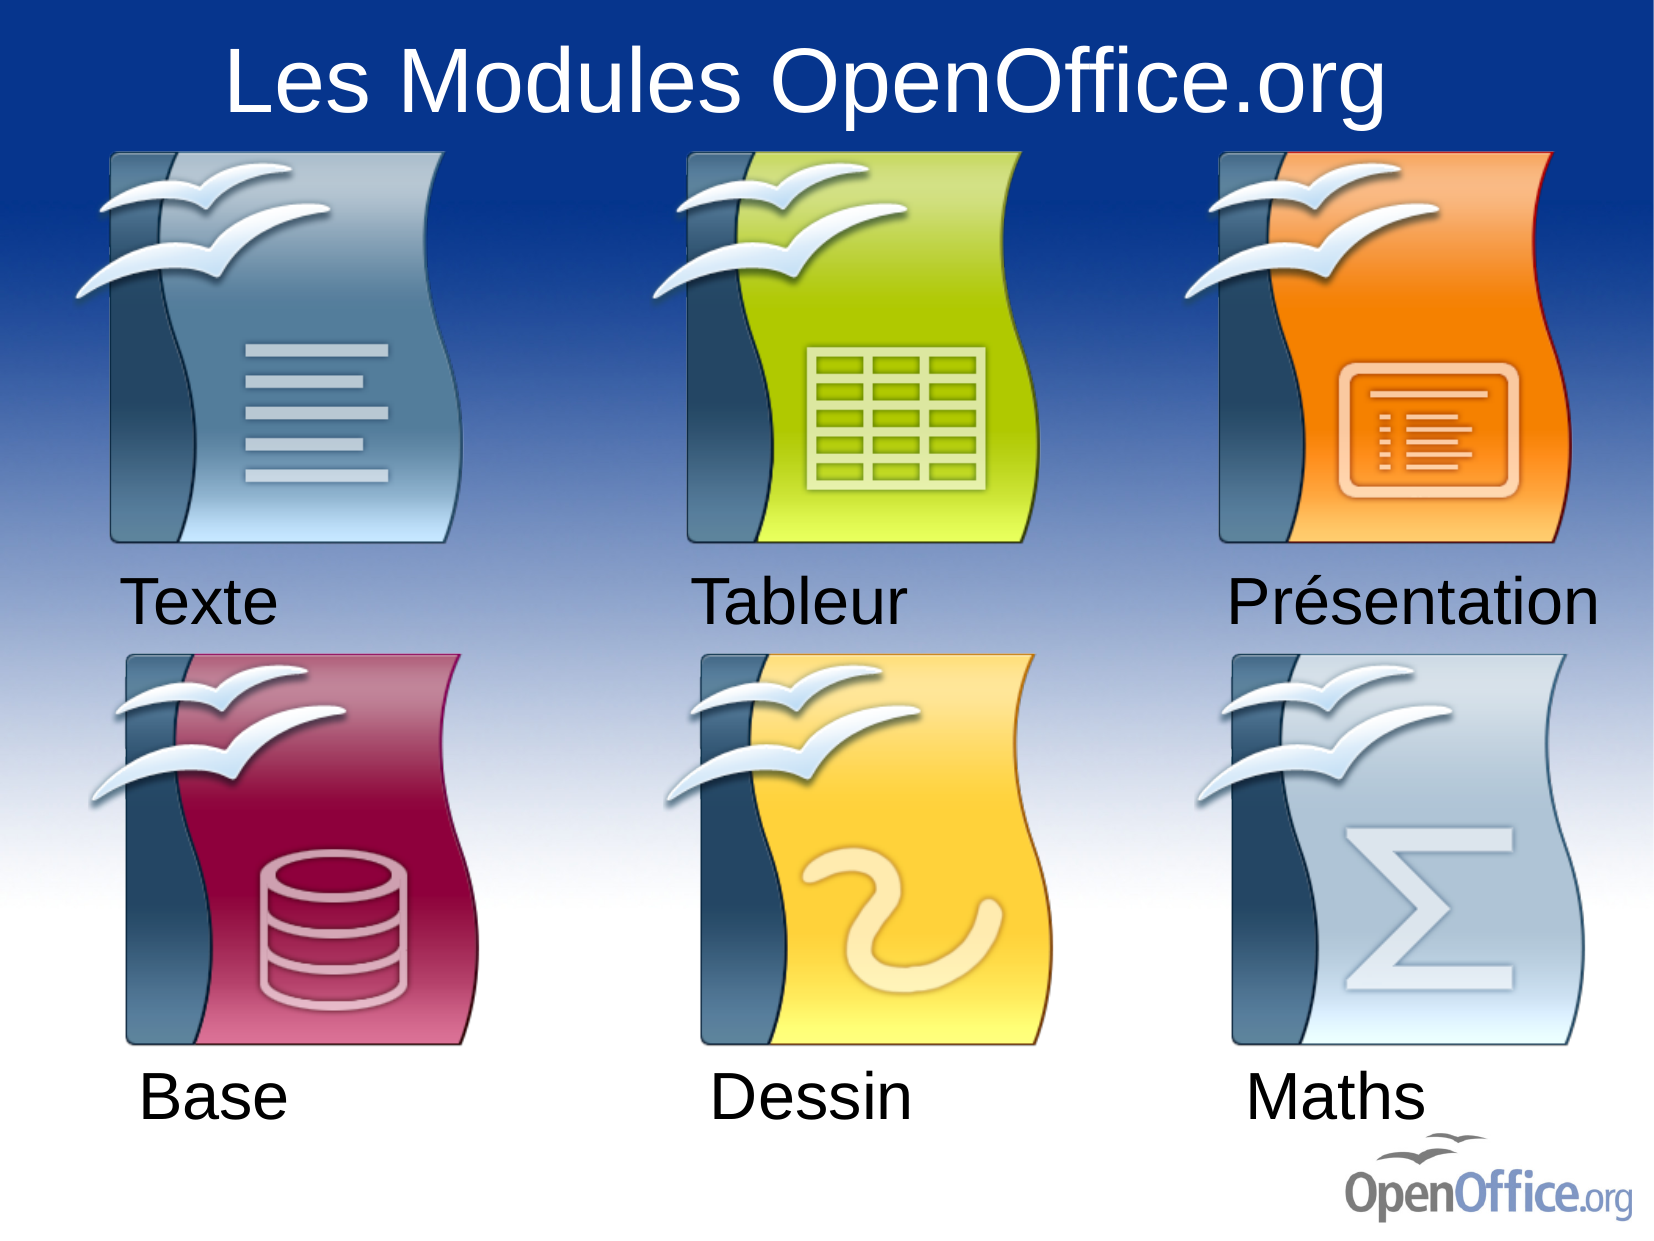

# Les Modules OpenOffice.org
 Texte	 Tableur				 Présentation
 Base						 Dessin				 Maths